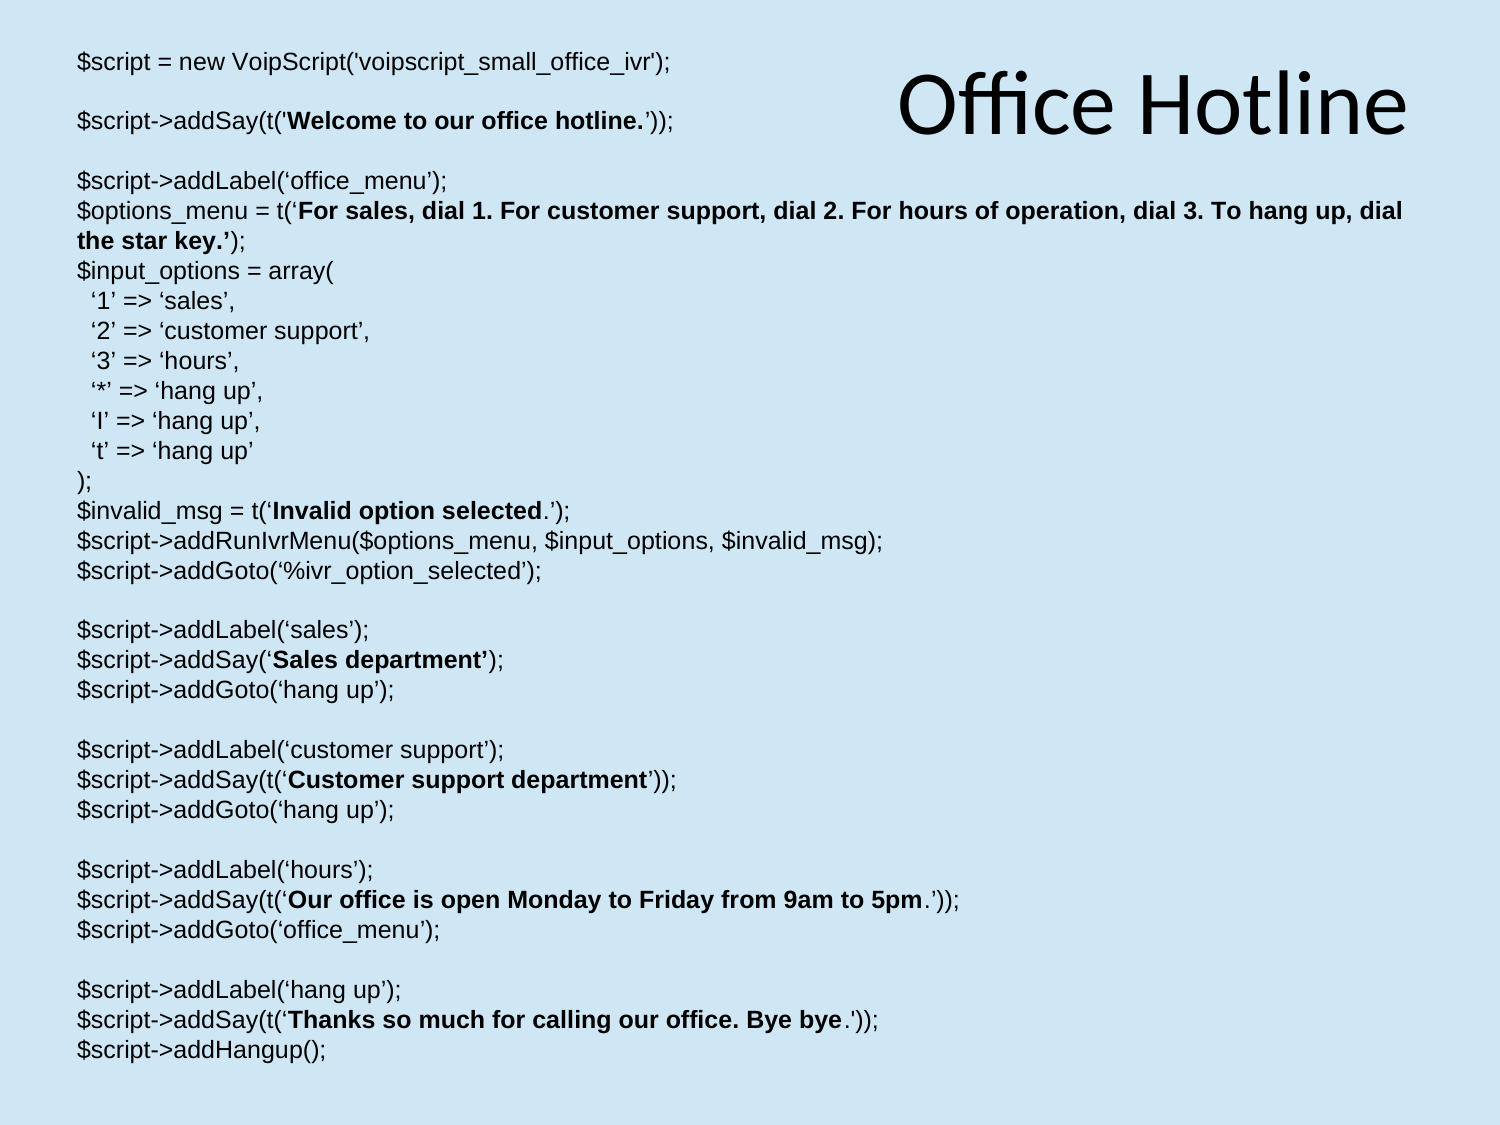

# Office Hotline
$script = new VoipScript('voipscript_small_office_ivr');
$script->addSay(t('Welcome to our office hotline.’));
$script->addLabel(‘office_menu’);
$options_menu = t(‘For sales, dial 1. For customer support, dial 2. For hours of operation, dial 3. To hang up, dial the star key.’);
$input_options = array(
 ‘1’ => ‘sales’,
 ‘2’ => ‘customer support’,
 ‘3’ => ‘hours’,
 ‘*’ => ‘hang up’,
 ‘I’ => ‘hang up’,
 ‘t’ => ‘hang up’
);
$invalid_msg = t(‘Invalid option selected.’);
$script->addRunIvrMenu($options_menu, $input_options, $invalid_msg);
$script->addGoto(‘%ivr_option_selected’);
$script->addLabel(‘sales’);
$script->addSay(‘Sales department’);
$script->addGoto(‘hang up’);
$script->addLabel(‘customer support’);
$script->addSay(t(‘Customer support department’));
$script->addGoto(‘hang up’);
$script->addLabel(‘hours’);
$script->addSay(t(‘Our office is open Monday to Friday from 9am to 5pm.’));
$script->addGoto(‘office_menu’);
$script->addLabel(‘hang up’);
$script->addSay(t(‘Thanks so much for calling our office. Bye bye.'));
$script->addHangup();